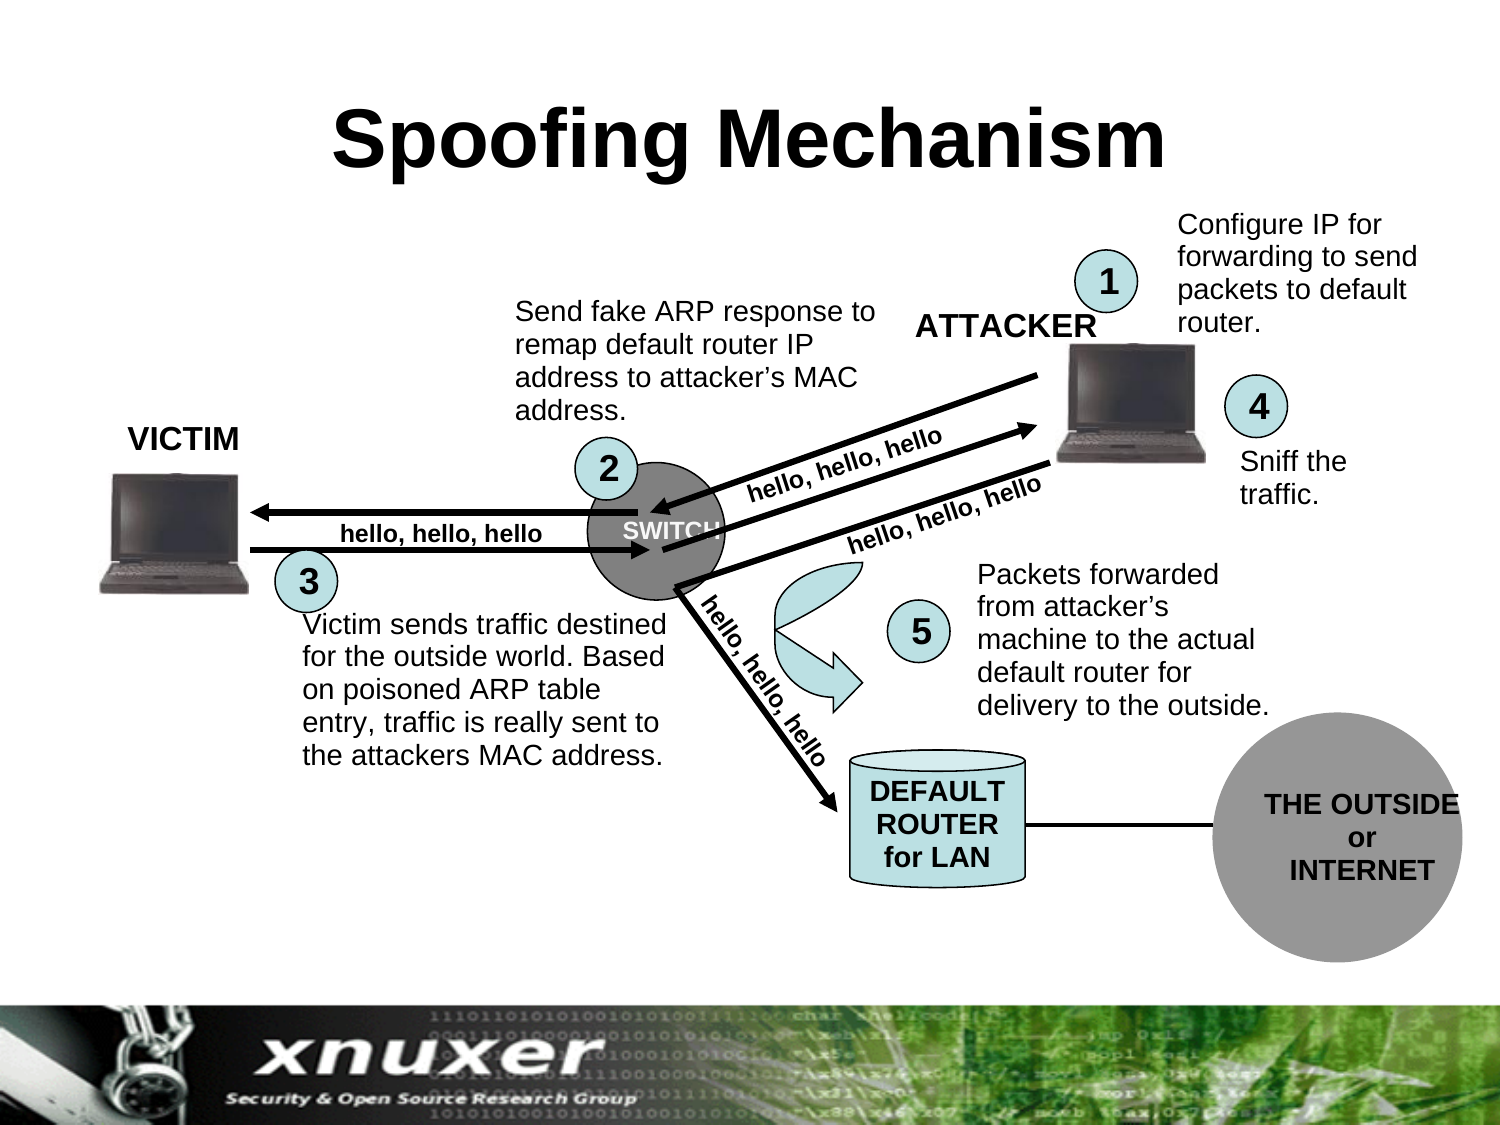

# Spoofing Mechanism
Configure IP for forwarding to send packets to default router.
1
Send fake ARP response to remap default router IP address to attacker’s MAC address.
ATTACKER
4
VICTIM
2
Sniff the traffic.
hello, hello, hello
SWITCH
hello, hello, hello
hello, hello, hello
3
Packets forwarded from attacker’s machine to the actual default router for delivery to the outside.
Victim sends traffic destined for the outside world. Based on poisoned ARP table entry, traffic is really sent to the attackers MAC address.
5
hello, hello, hello
THE OUTSIDE
or
INTERNET
DEFAULT
ROUTER
for LAN